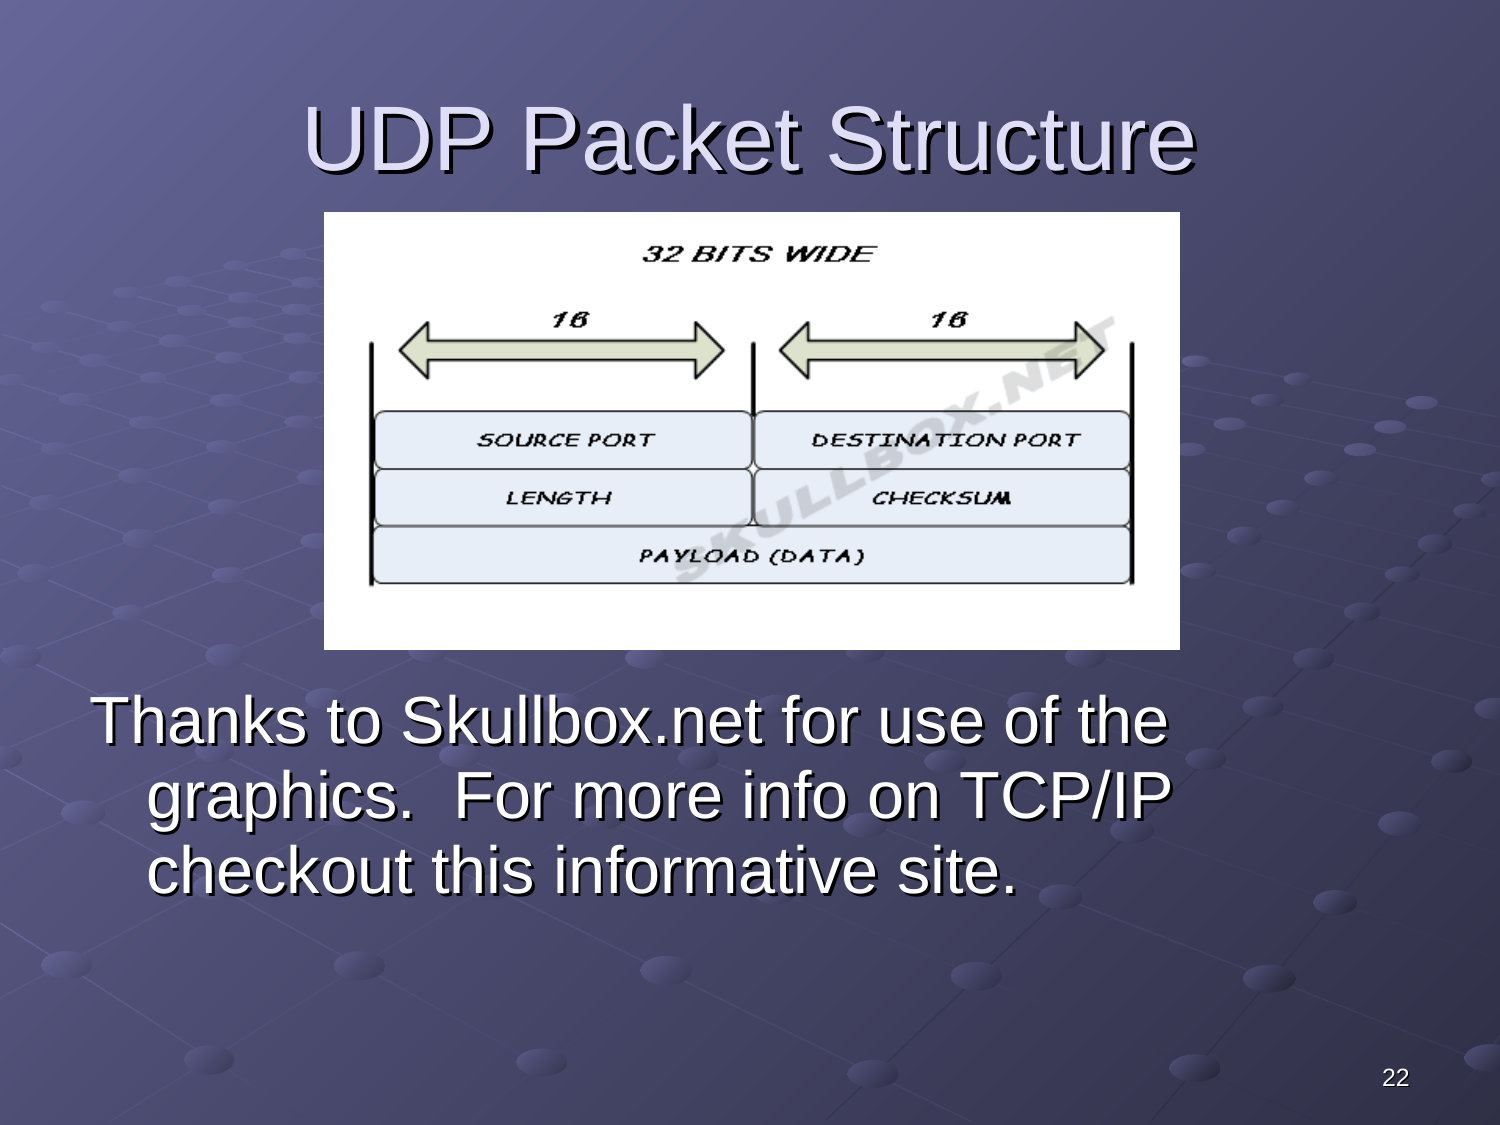

# UDP Packet Structure
Thanks to Skullbox.net for use of the graphics. For more info on TCP/IP checkout this informative site.
22